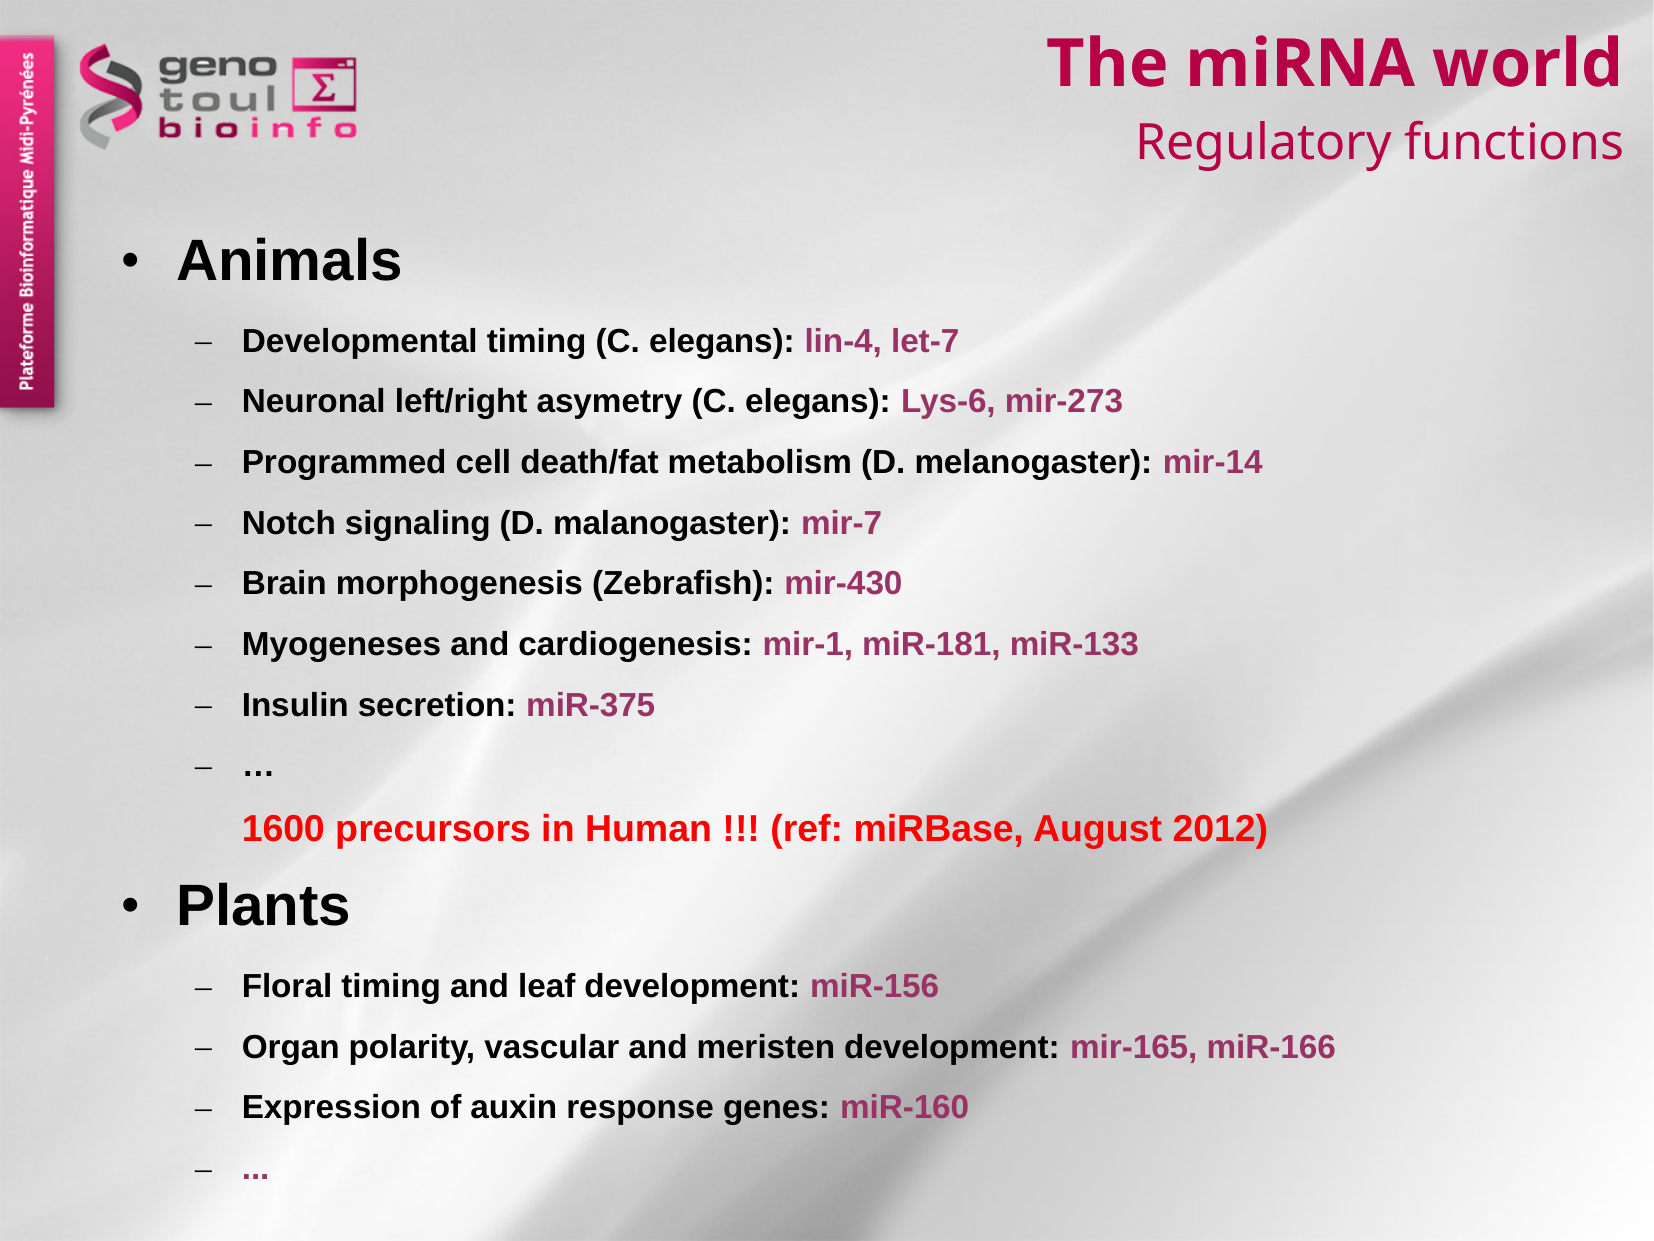

# The miRNA world Regulatory functions
Animals
Developmental timing (C. elegans): lin-4, let-7
Neuronal left/right asymetry (C. elegans): Lys-6, mir-273
Programmed cell death/fat metabolism (D. melanogaster): mir-14
Notch signaling (D. malanogaster): mir-7
Brain morphogenesis (Zebrafish): mir-430
Myogeneses and cardiogenesis: mir-1, miR-181, miR-133
Insulin secretion: miR-375
…
1600 precursors in Human !!! (ref: miRBase, August 2012)
Plants
Floral timing and leaf development: miR-156
Organ polarity, vascular and meristen development: mir-165, miR-166
Expression of auxin response genes: miR-160
...